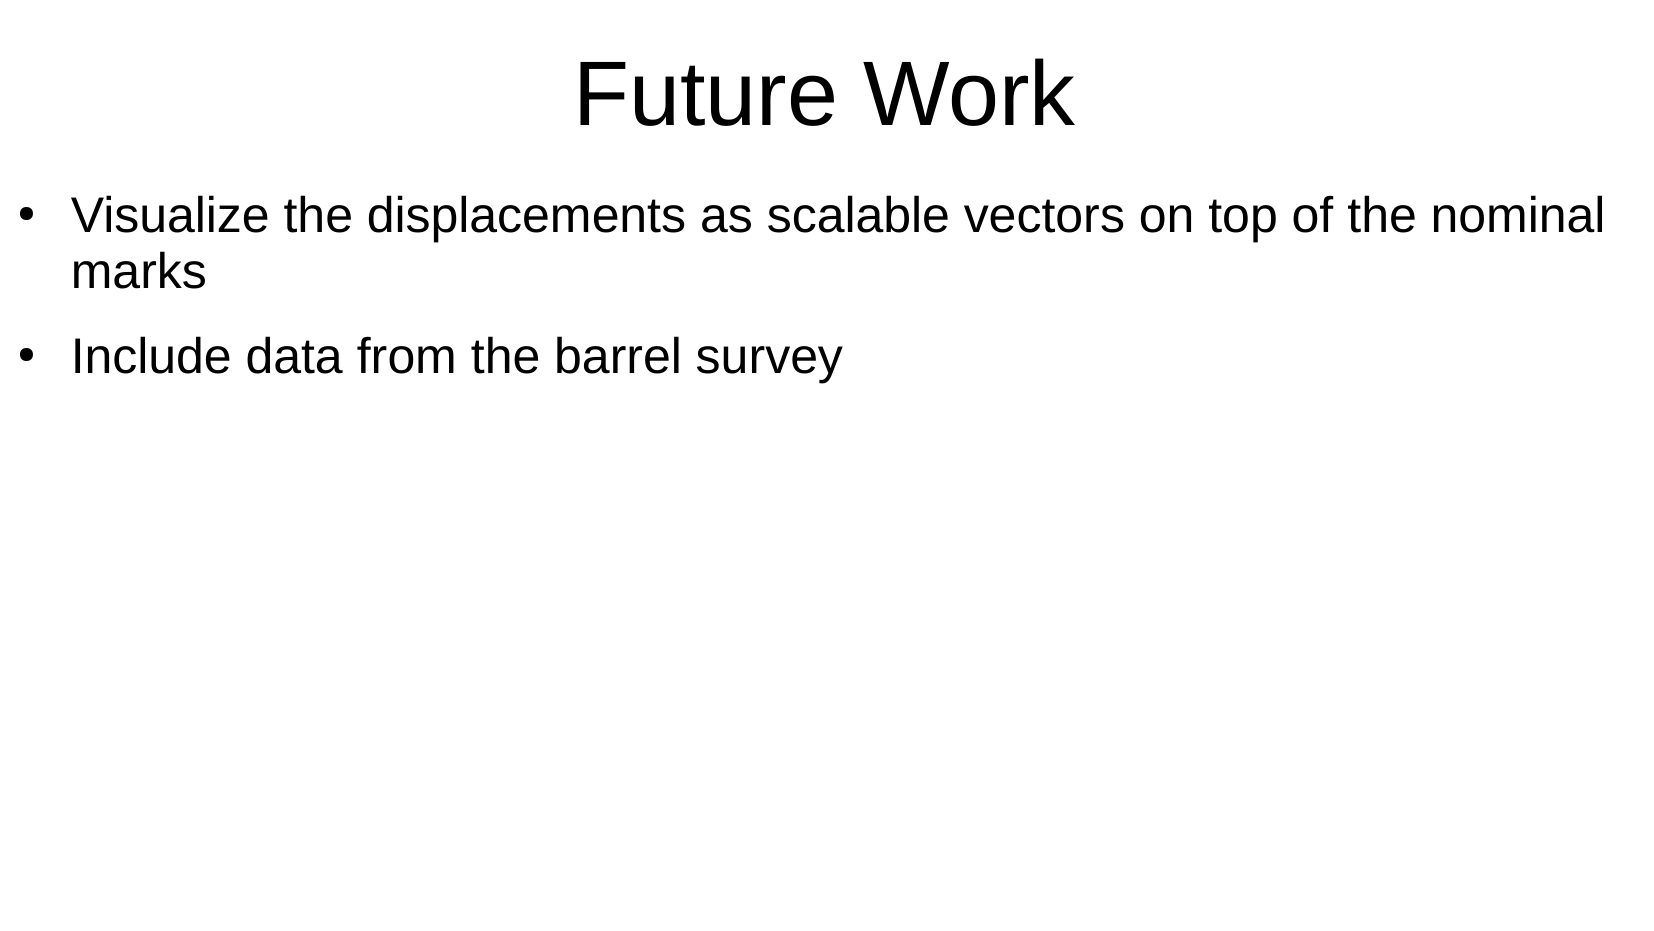

# Future Work
Visualize the displacements as scalable vectors on top of the nominal marks
Include data from the barrel survey